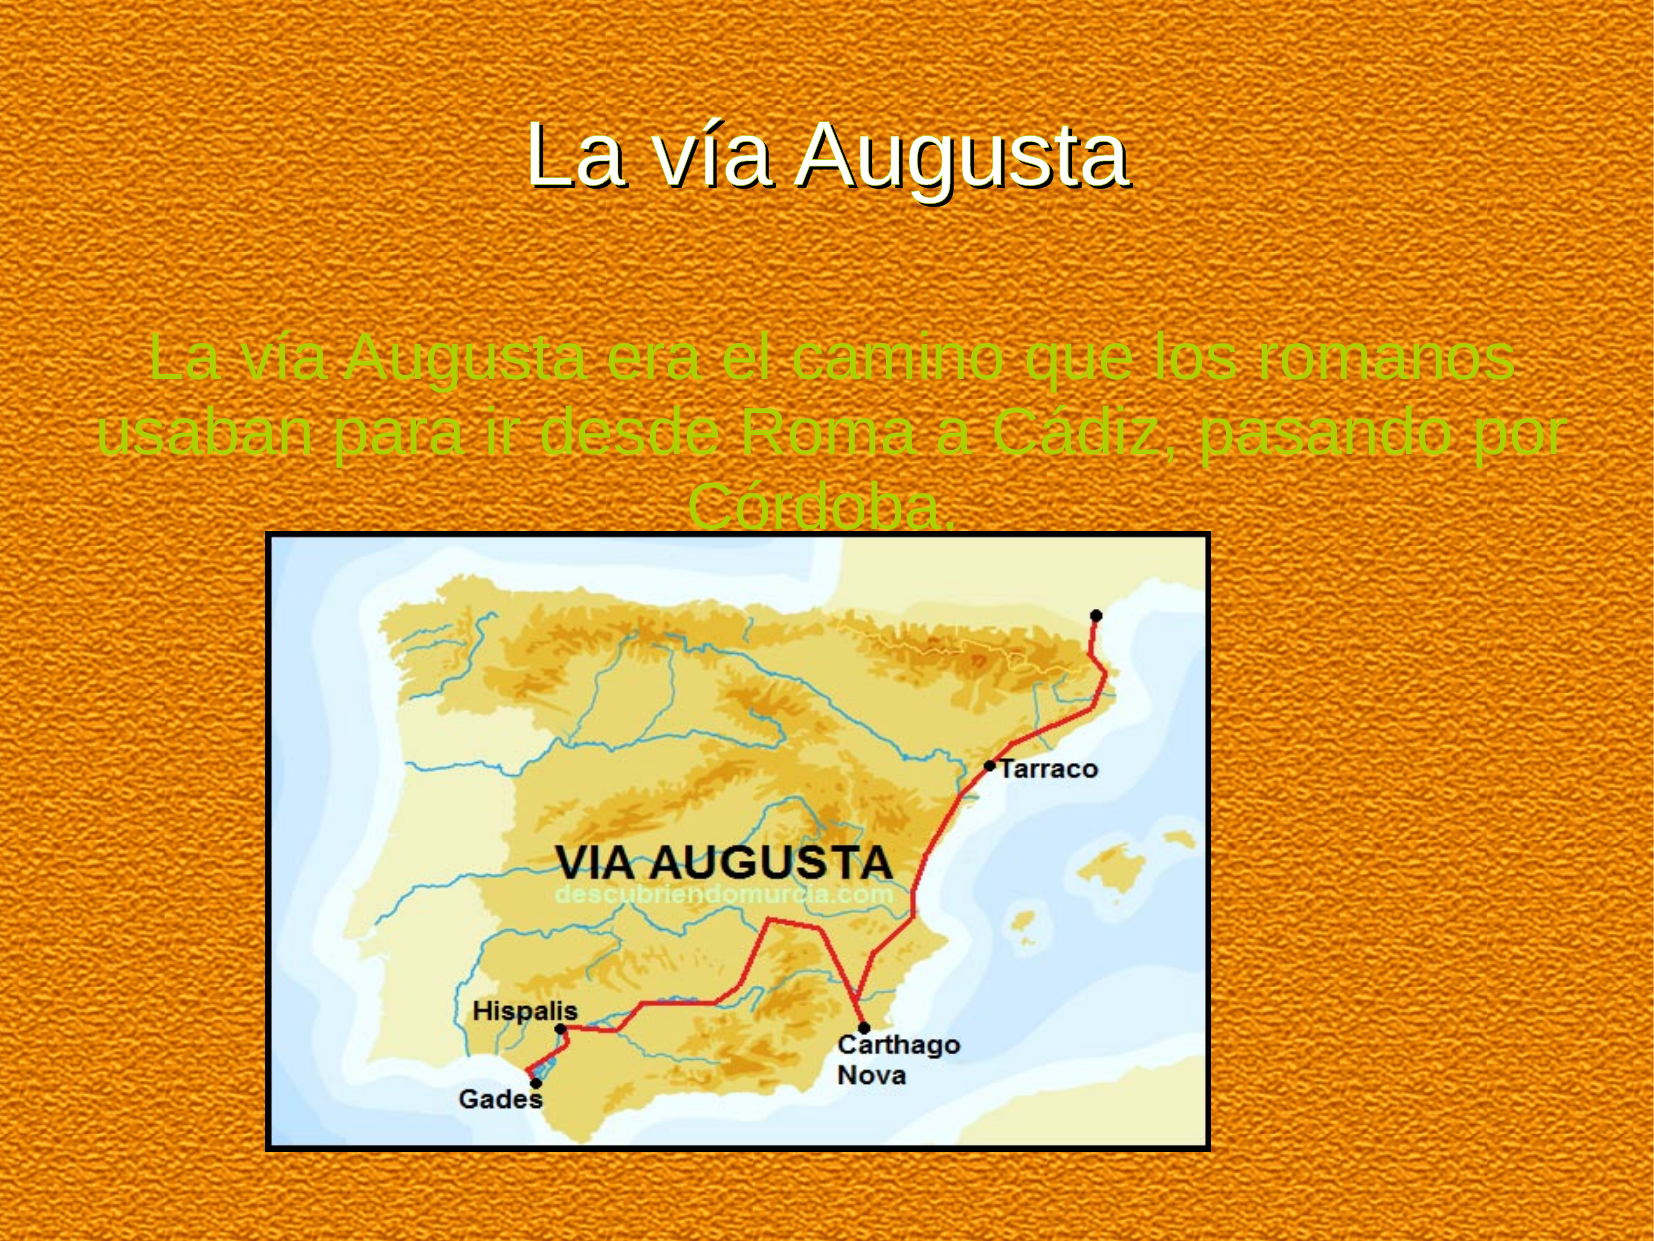

La vía Augusta era el camino que los romanos usaban para ir desde Roma a Cádiz, pasando por Córdoba.
# La vía Augusta